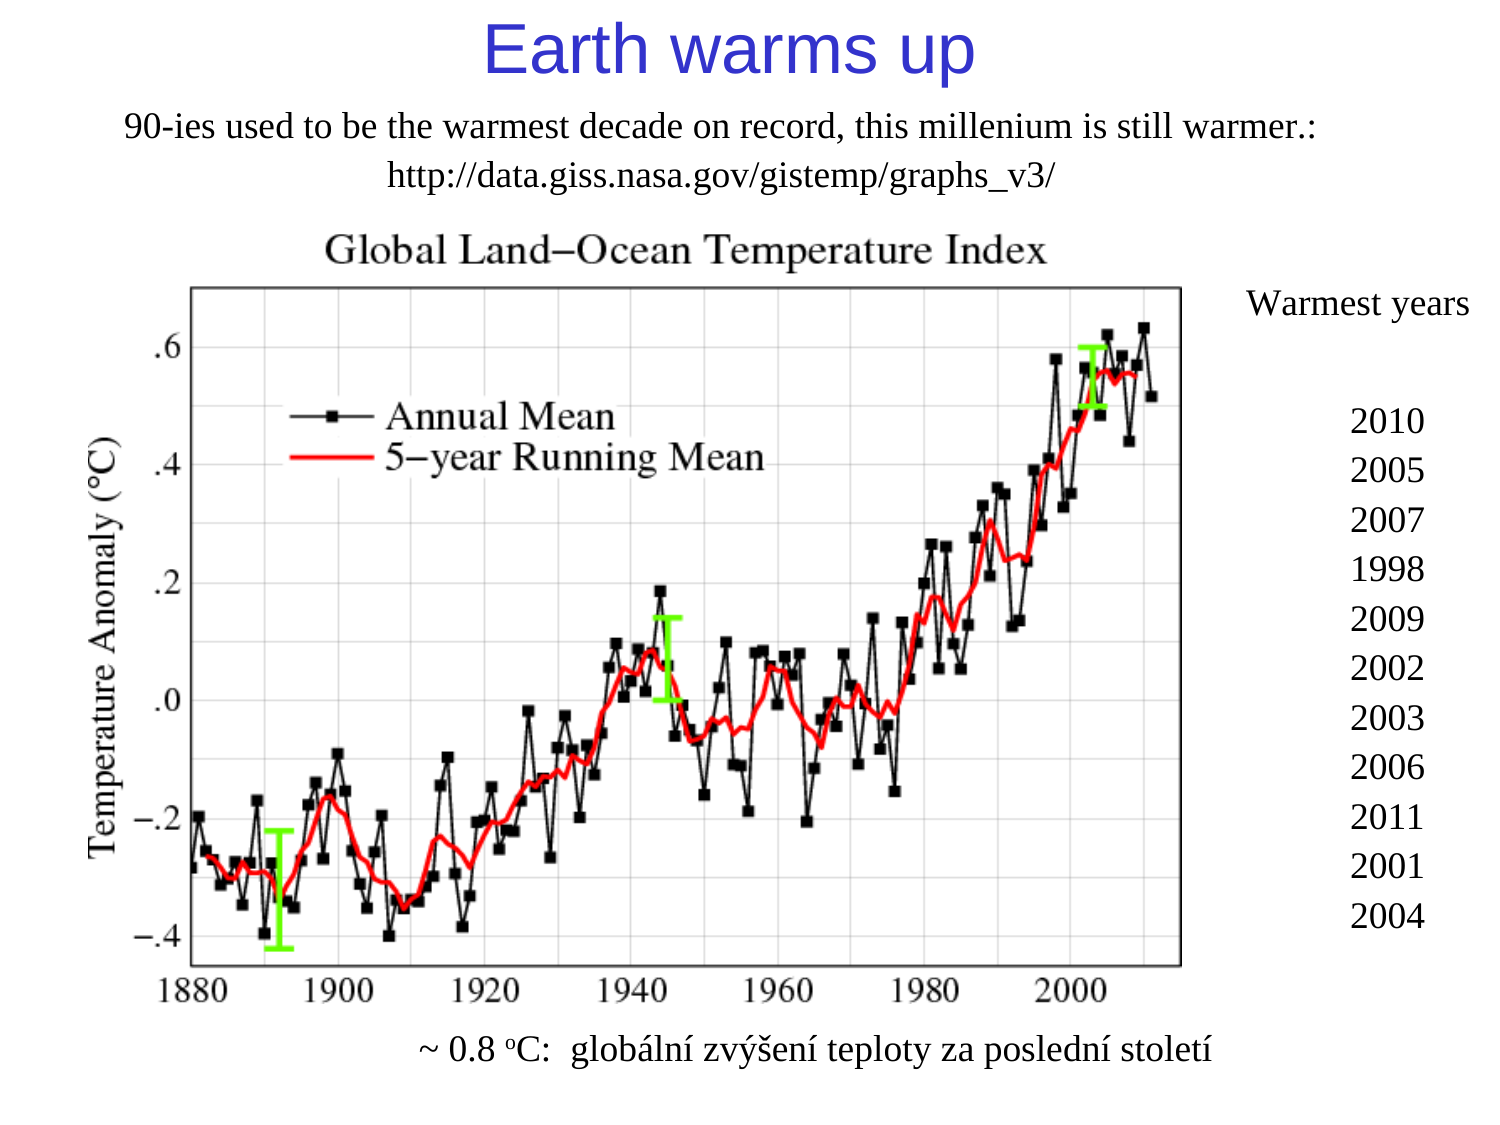

Earth warms up
90-ies used to be the warmest decade on record, this millenium is still warmer.: http://data.giss.nasa.gov/gistemp/graphs_v3/
Warmest years
2010
2005
2007
1998 2009 2002 2003
2006
2011 2001
2004
~ 0.8 oC: globální zvýšení teploty za poslední století